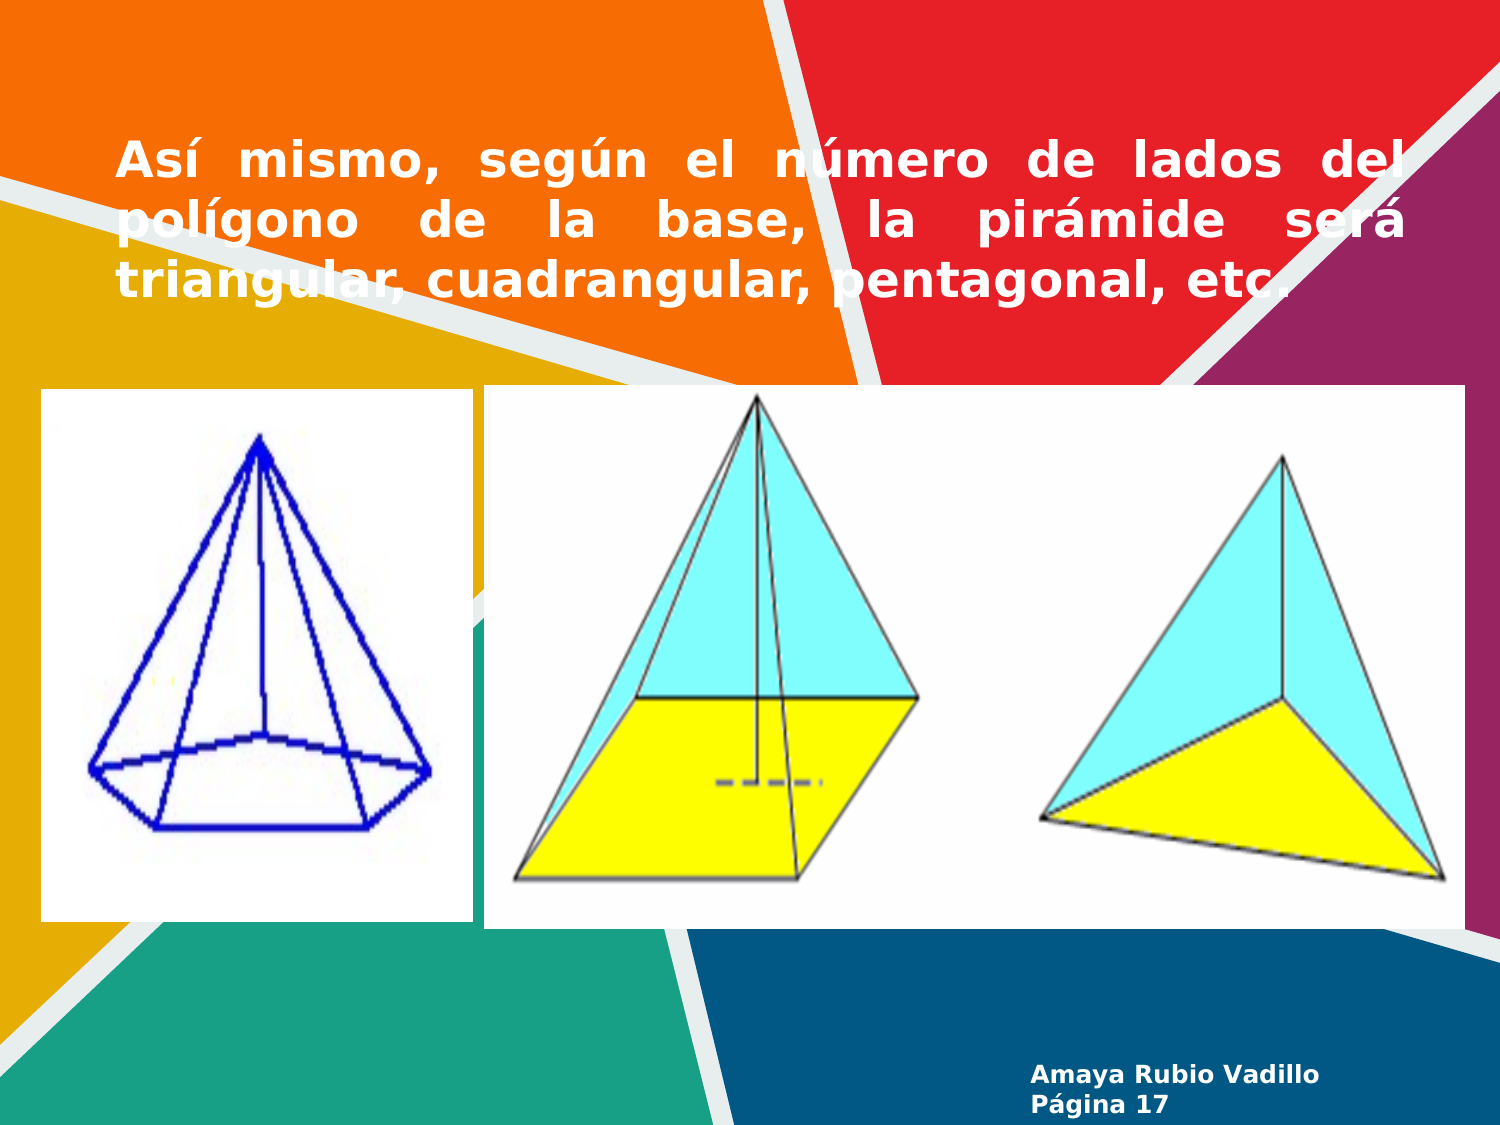

# Así mismo, según el número de lados del polígono de la base, la pirámide será triangular, cuadrangular, pentagonal, etc.
Amaya Rubio
18
Amaya Rubio Vadillo	 Página 17